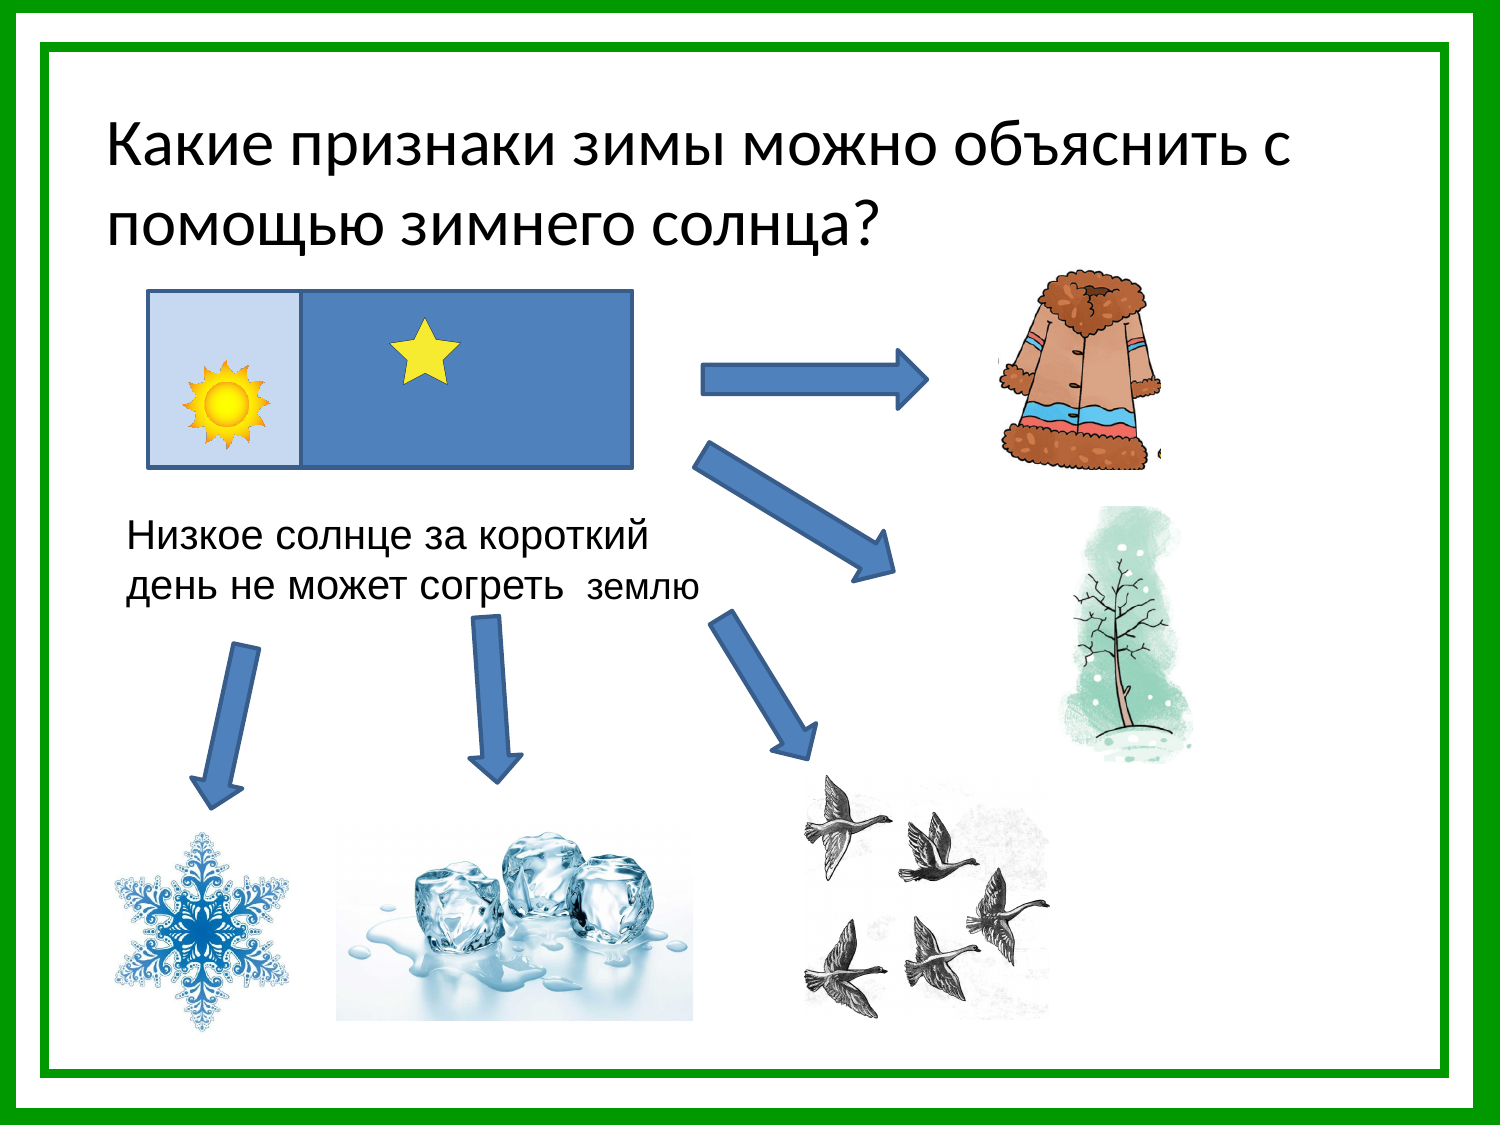

Какие признаки зимы можно объяснить с помощью зимнего солнца?
Низкое солнце за короткий
день не может согреть землю